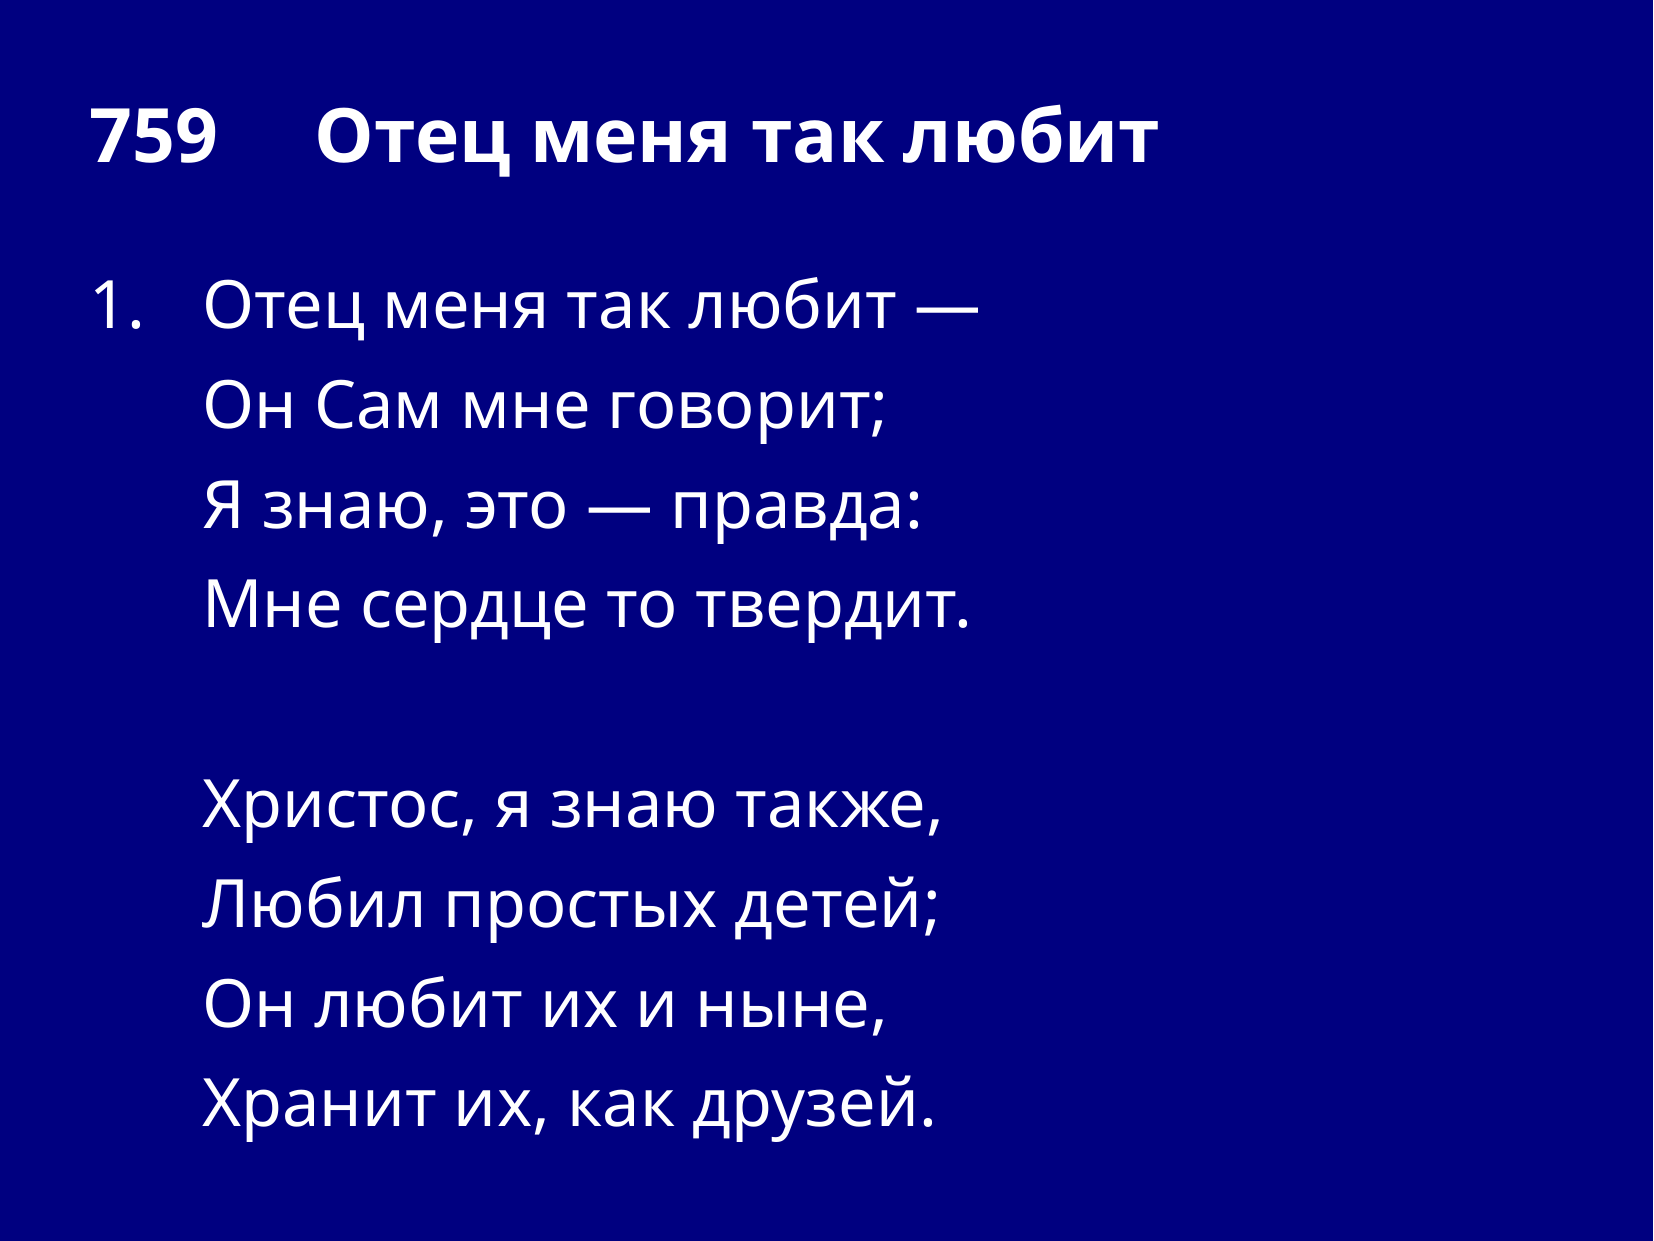

759	Отец меня так любит
1.	Отец меня так любит —
	Он Сам мне говорит;
	Я знаю, это — правда:
	Мне сердце то твердит.
	Христос, я знаю также,
	Любил простых детей;
	Он любит их и ныне,
	Хранит их, как друзей.